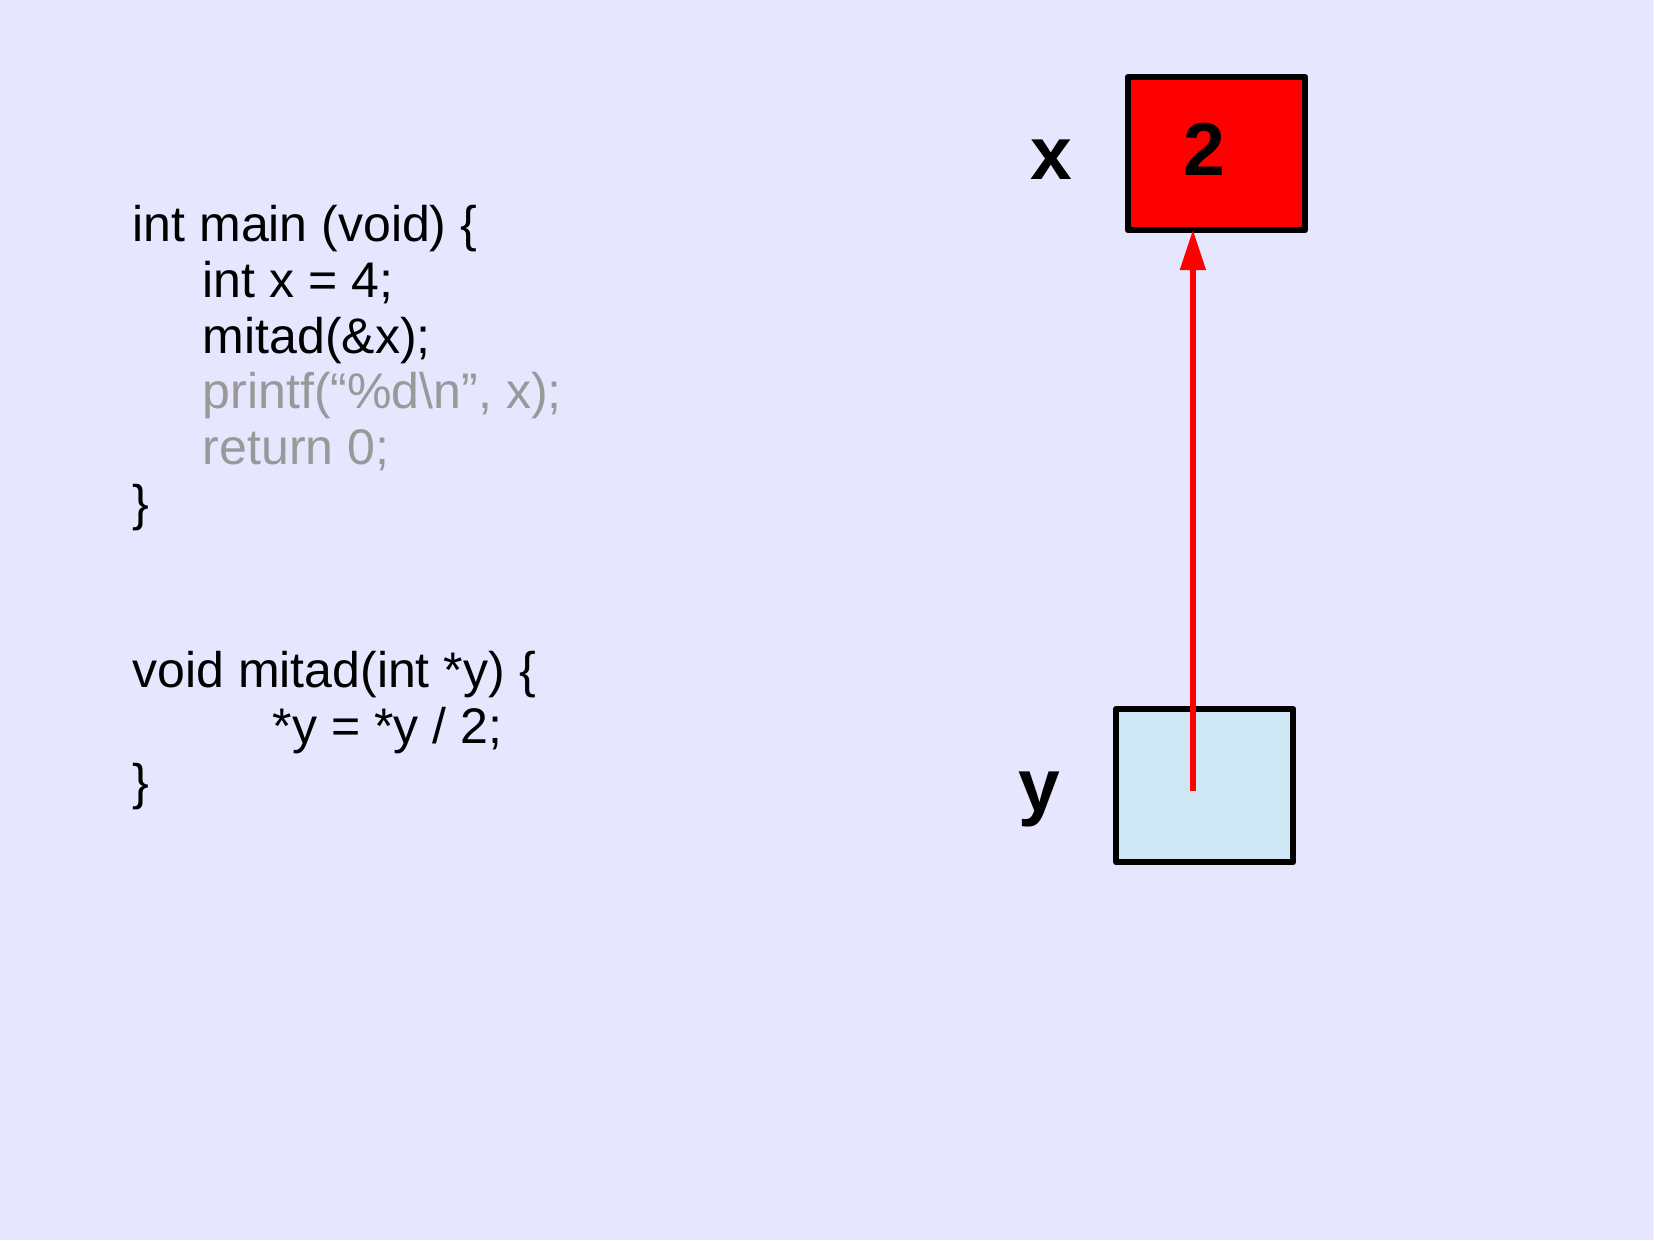

2
x
int main (void) {
 int x = 4;
 mitad(&x);
 printf(“%d\n”, x);
 return 0;
}
void mitad(int *y) {
 *y = *y / 2;
}
y